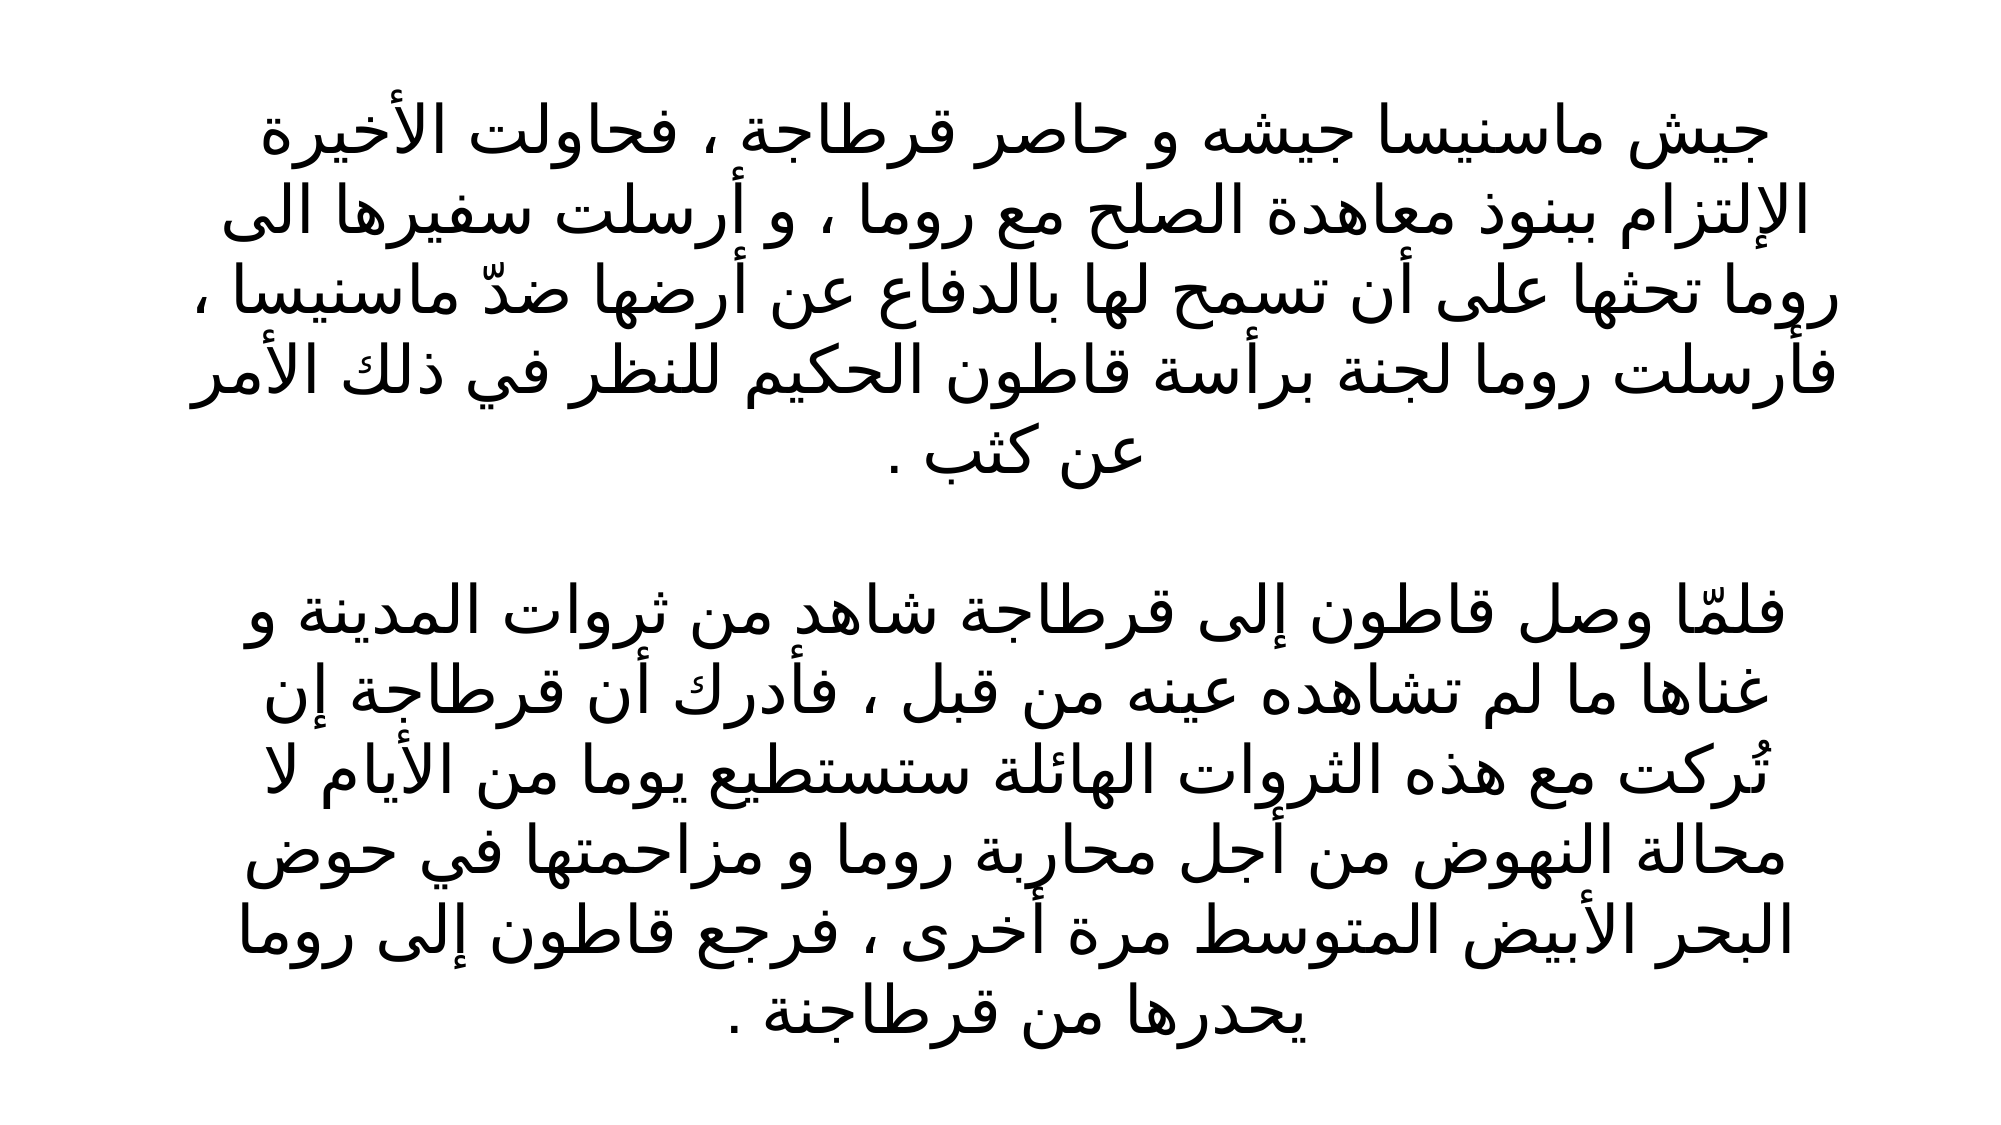

جيش ماسنيسا جيشه و حاصر قرطاجة ، فحاولت الأخيرة الإلتزام ببنوذ معاهدة الصلح مع روما ، و أرسلت سفيرها الى روما تحثها على أن تسمح لها بالدفاع عن أرضها ضدّ ماسنيسا ، فأرسلت روما لجنة برأسة قاطون الحكيم للنظر في ذلك الأمر عن كثب .
فلمّا وصل قاطون إلى قرطاجة شاهد من ثروات المدينة و غناها ما لم تشاهده عينه من قبل ، فأدرك أن قرطاجة إن تُركت مع هذه الثروات الهائلة ستستطيع يوما من الأيام لا محالة النهوض من أجل محاربة روما و مزاحمتها في حوض البحر الأبيض المتوسط مرة أخرى ، فرجع قاطون إلى روما يحدرها من قرطاجنة .